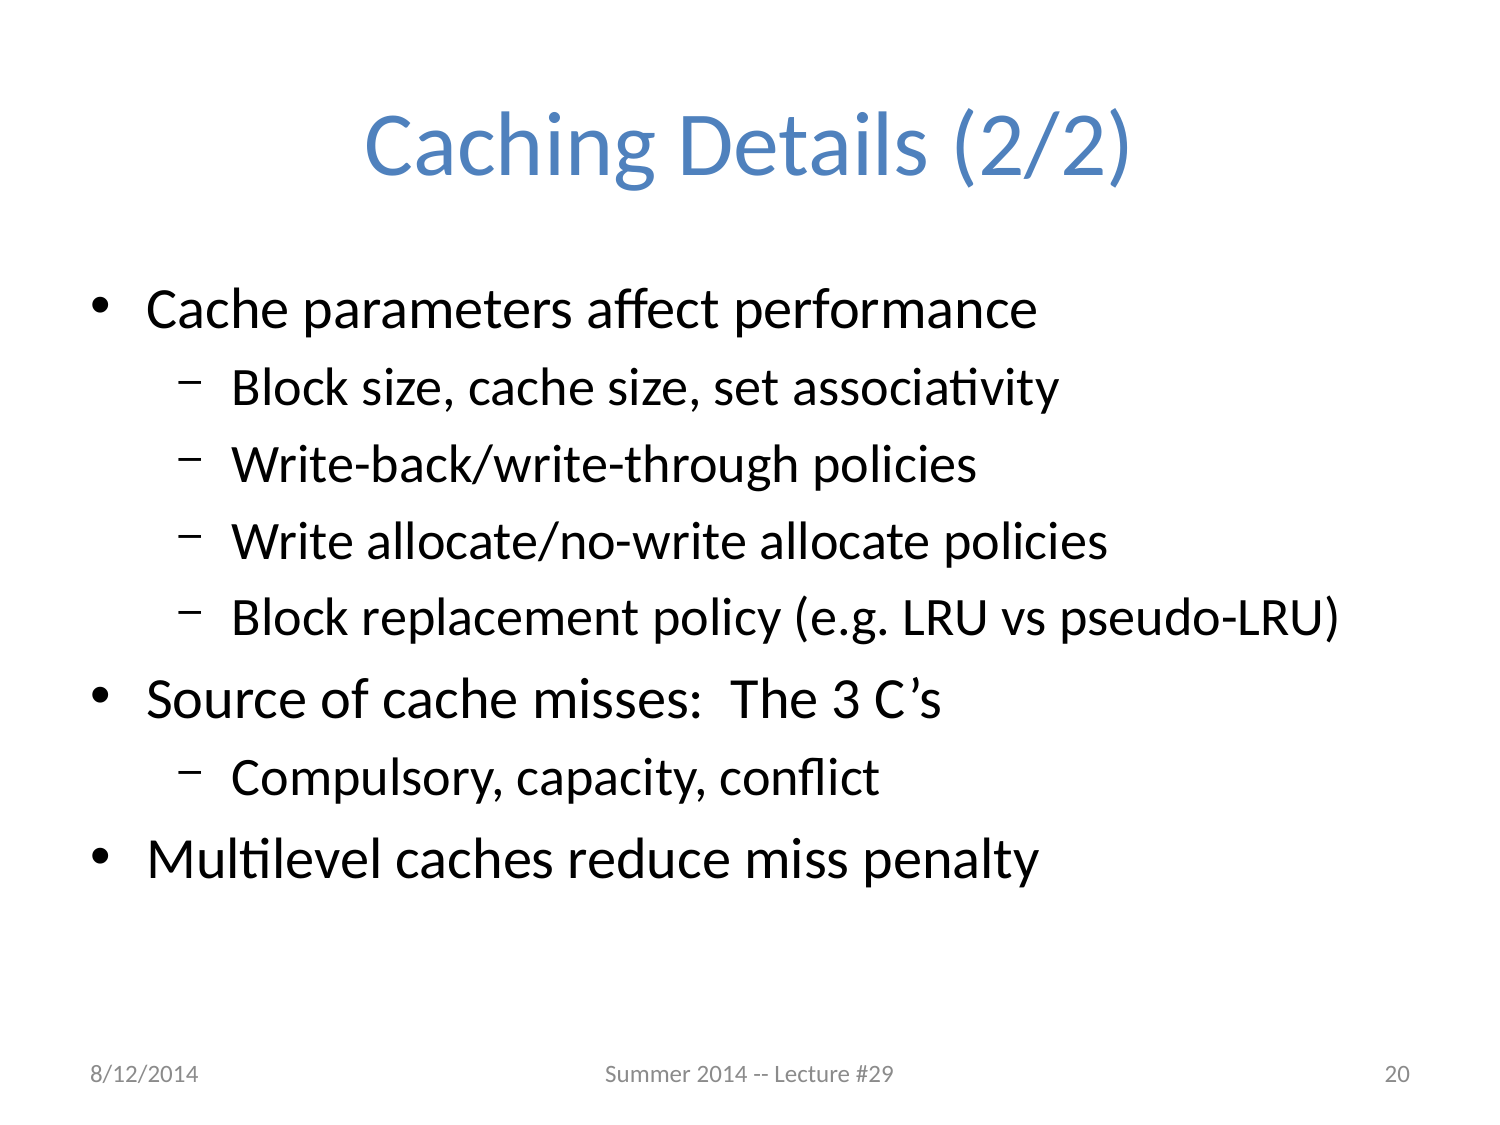

# Caching Details (2/2)
Cache parameters affect performance
Block size, cache size, set associativity
Write-back/write-through policies
Write allocate/no-write allocate policies
Block replacement policy (e.g. LRU vs pseudo-LRU)
Source of cache misses: The 3 C’s
Compulsory, capacity, conflict
Multilevel caches reduce miss penalty
8/12/2014
Summer 2014 -- Lecture #29